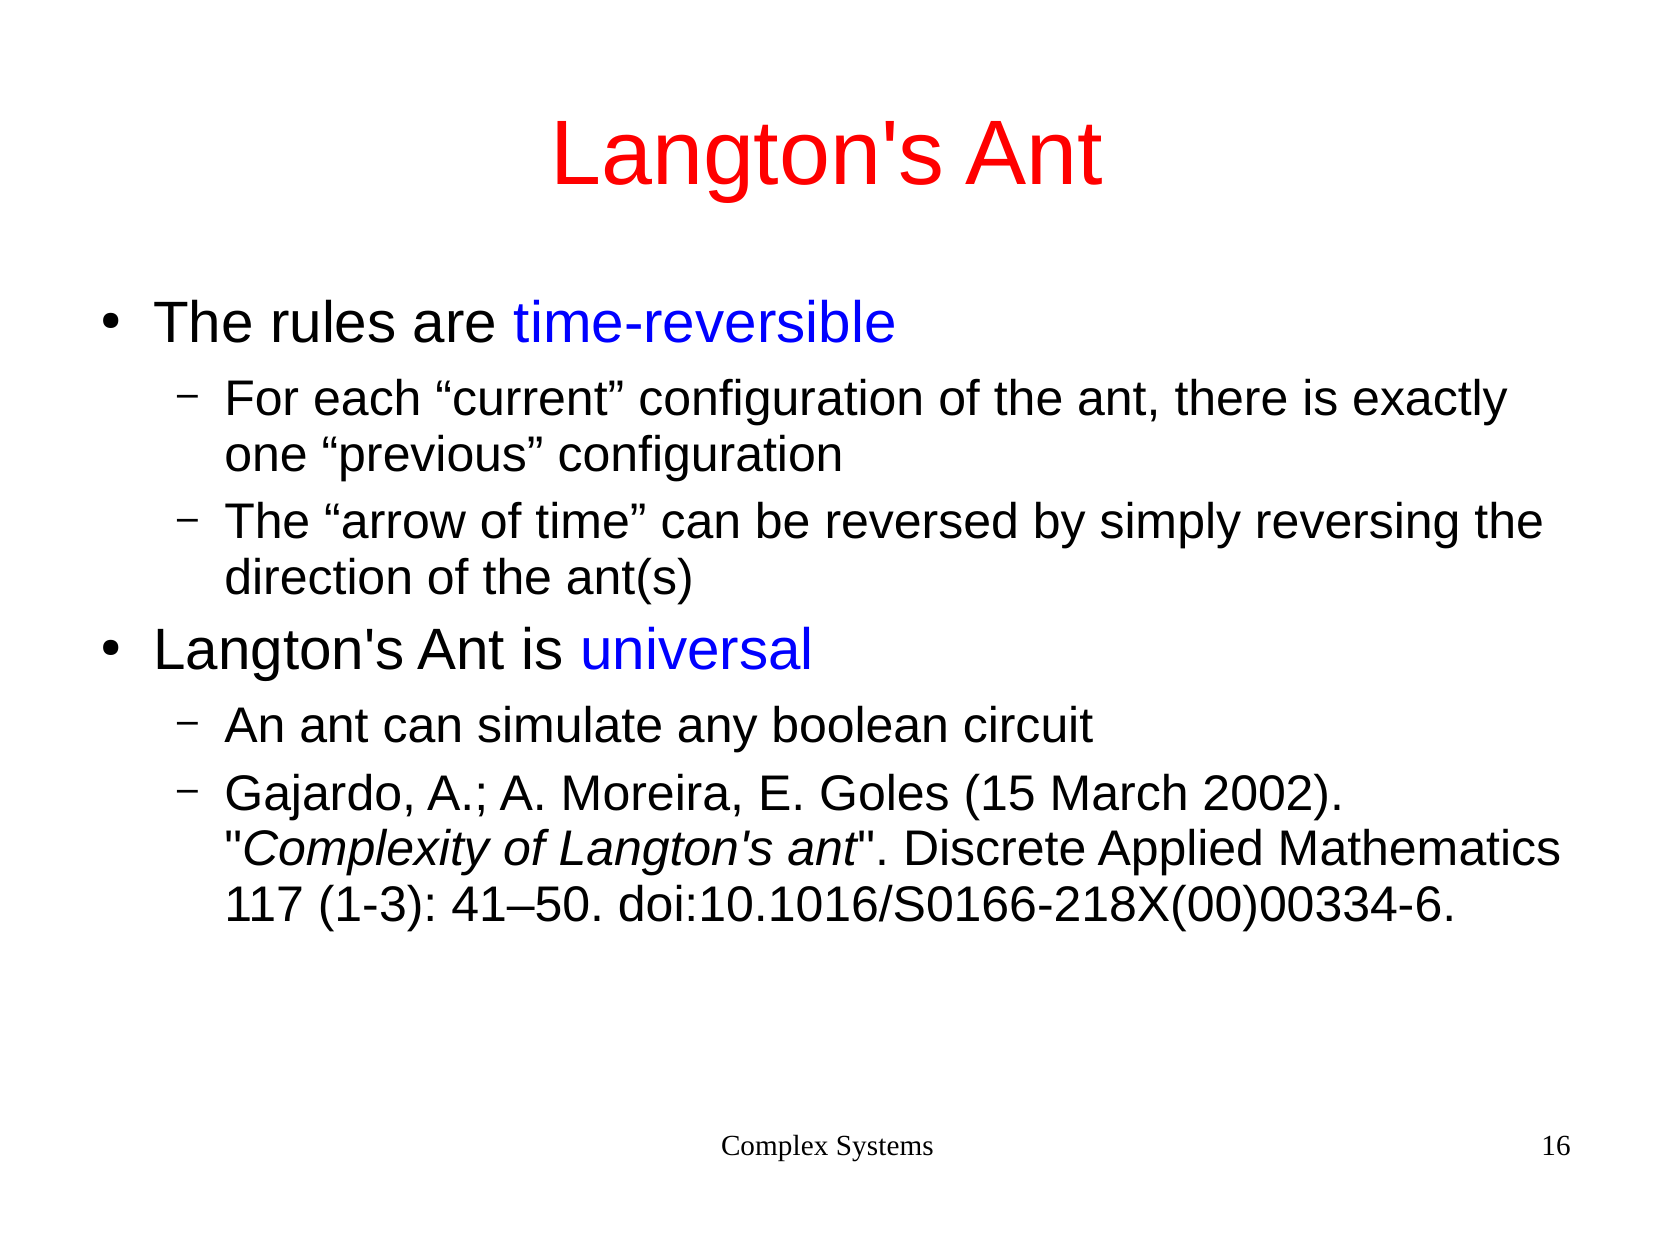

# Langton's Ant
The rules are time-reversible
For each “current” configuration of the ant, there is exactly one “previous” configuration
The “arrow of time” can be reversed by simply reversing the direction of the ant(s)
Langton's Ant is universal
An ant can simulate any boolean circuit
Gajardo, A.; A. Moreira, E. Goles (15 March 2002). "Complexity of Langton's ant". Discrete Applied Mathematics 117 (1-3): 41–50. doi:10.1016/S0166-218X(00)00334-6.
Complex Systems
16